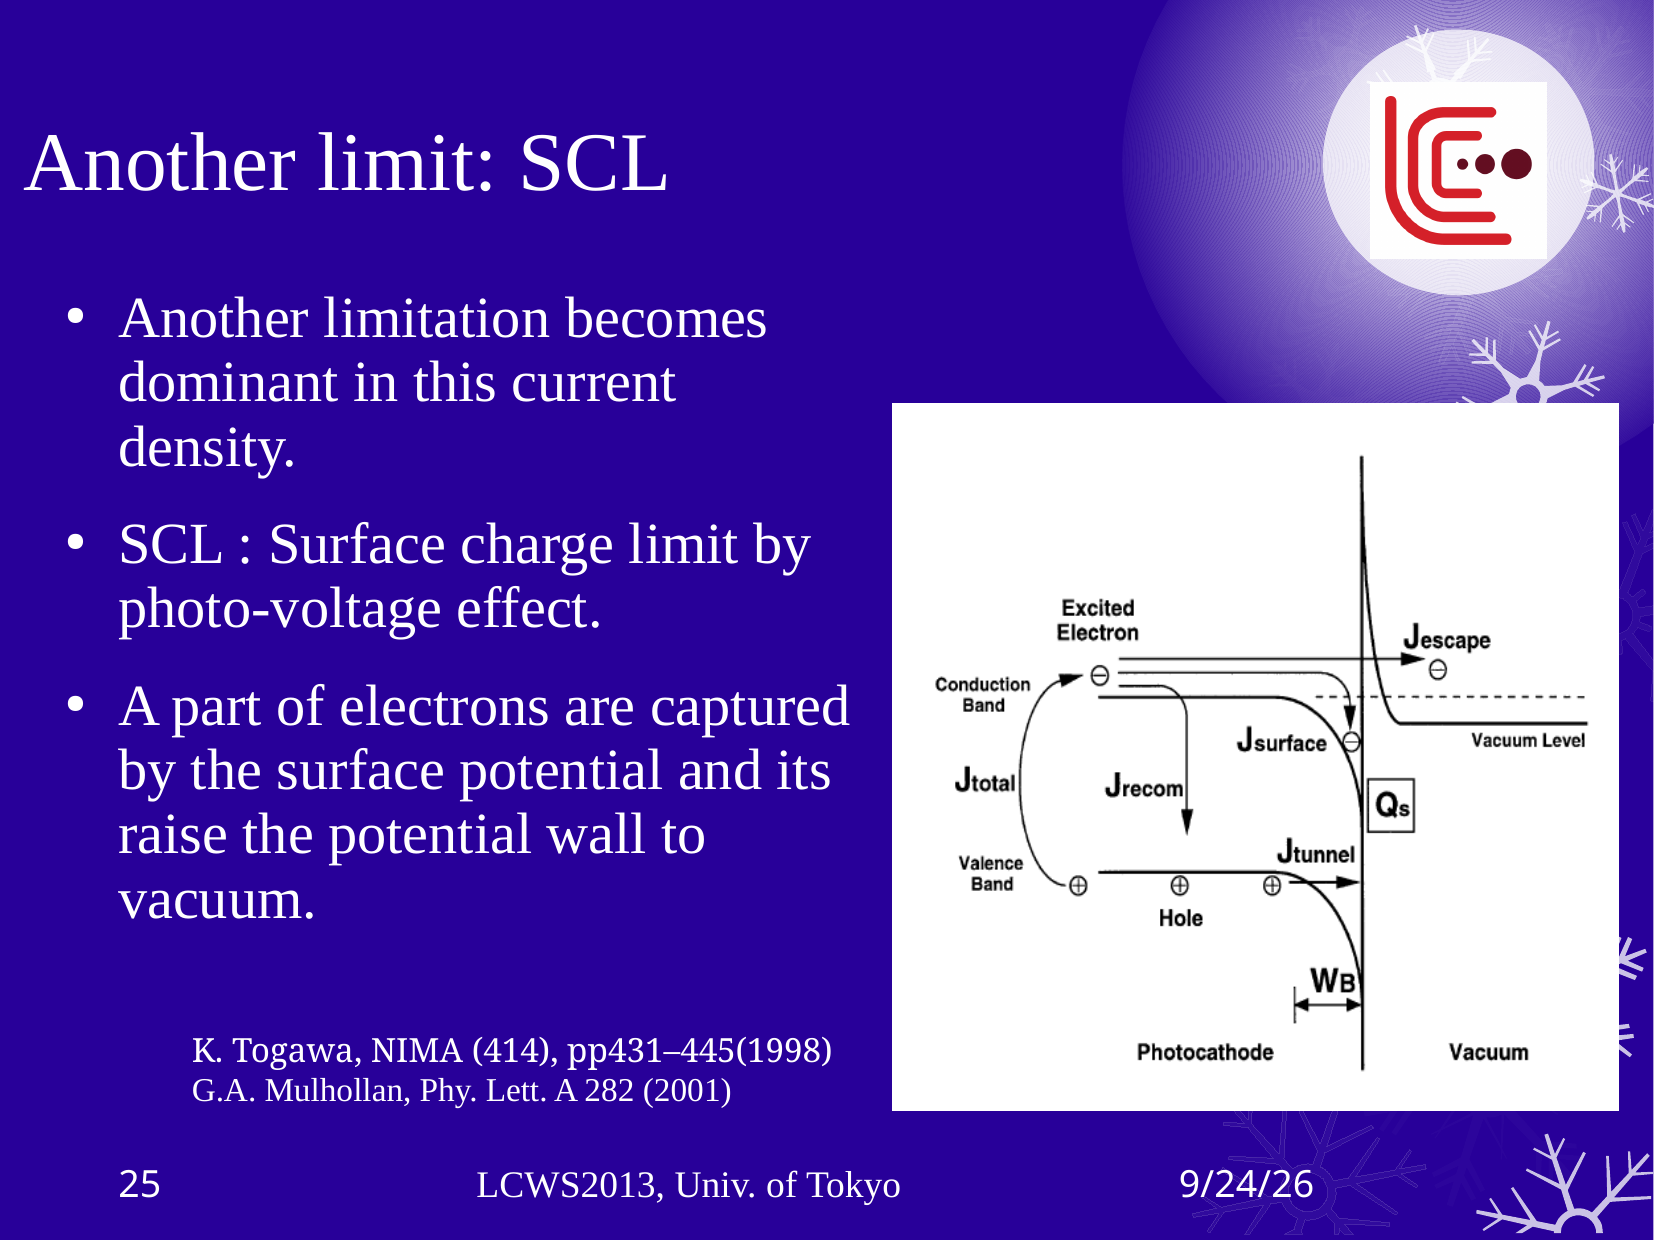

# Another limit: SCL
Another limitation becomes dominant in this current density.
SCL : Surface charge limit by photo-voltage effect.
A part of electrons are captured by the surface potential and its raise the potential wall to vacuum.
K. Togawa, NIMA (414), pp431–445(1998)
G.A. Mulhollan, Phy. Lett. A 282 (2001)
25